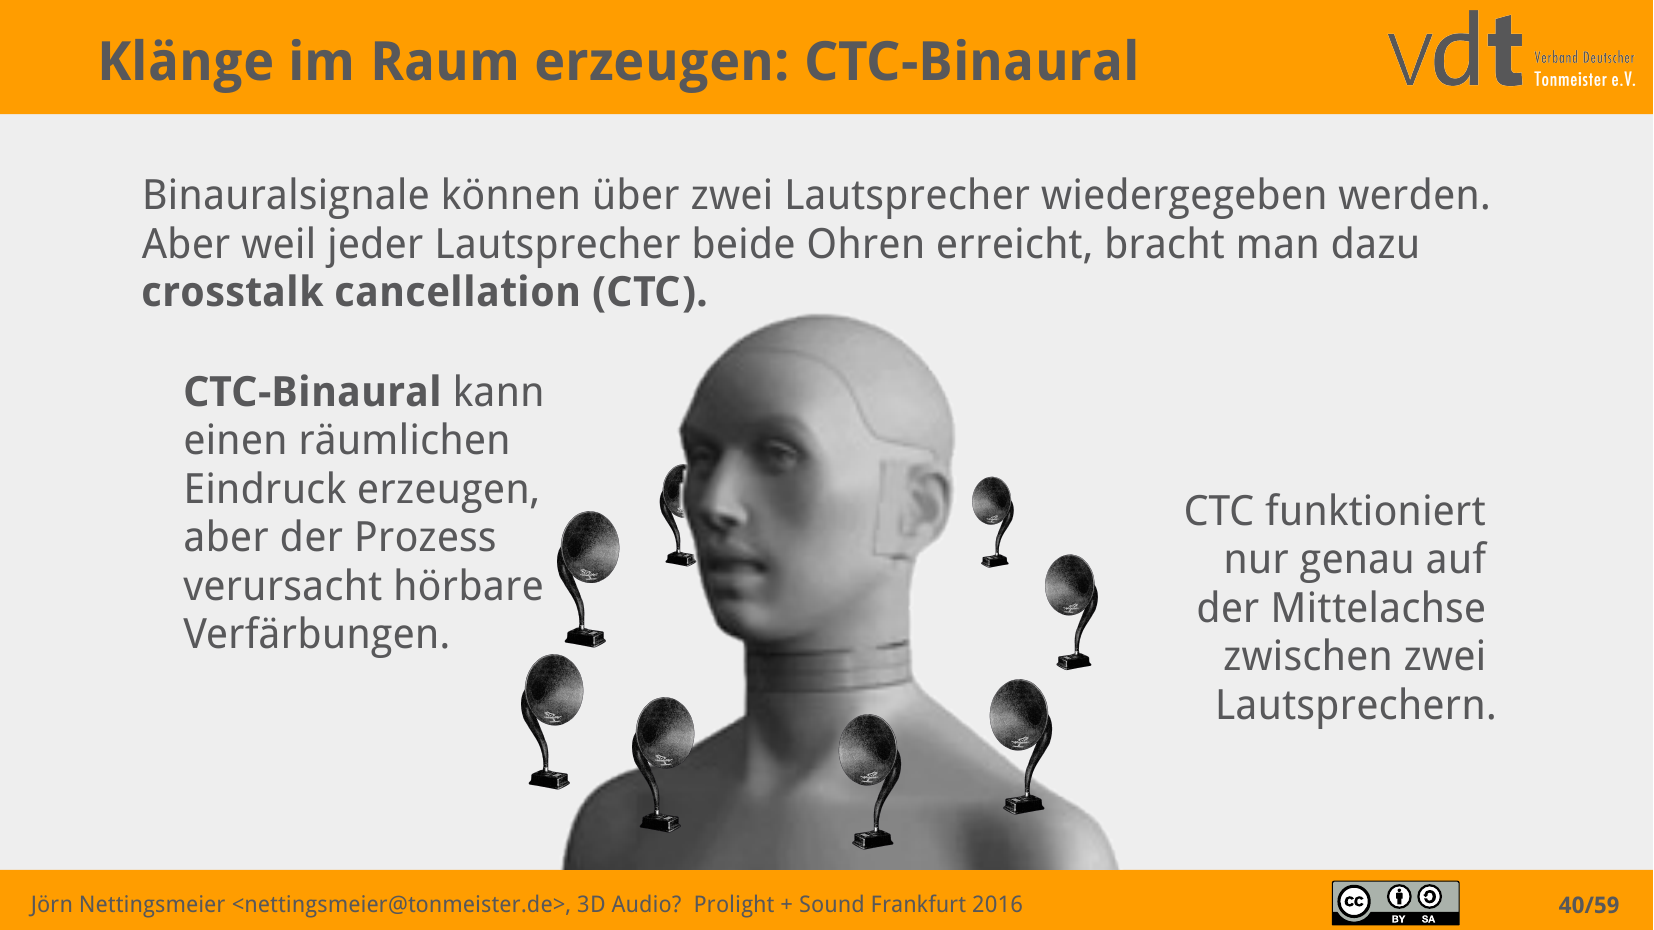

Klänge im Raum erzeugen: CTC-Binaural
# Binauralsignale können über zwei Lautsprecher wiedergegeben werden. Aber weil jeder Lautsprecher beide Ohren erreicht, bracht man dazu crosstalk cancellation (CTC).
CTC-Binaural kann einen räumlichen Eindruck erzeugen, aber der Prozess verursacht hörbare
Verfärbungen.
CTC funktioniert
nur genau auf
der Mittelachse
zwischen zwei
 Lautsprechern.